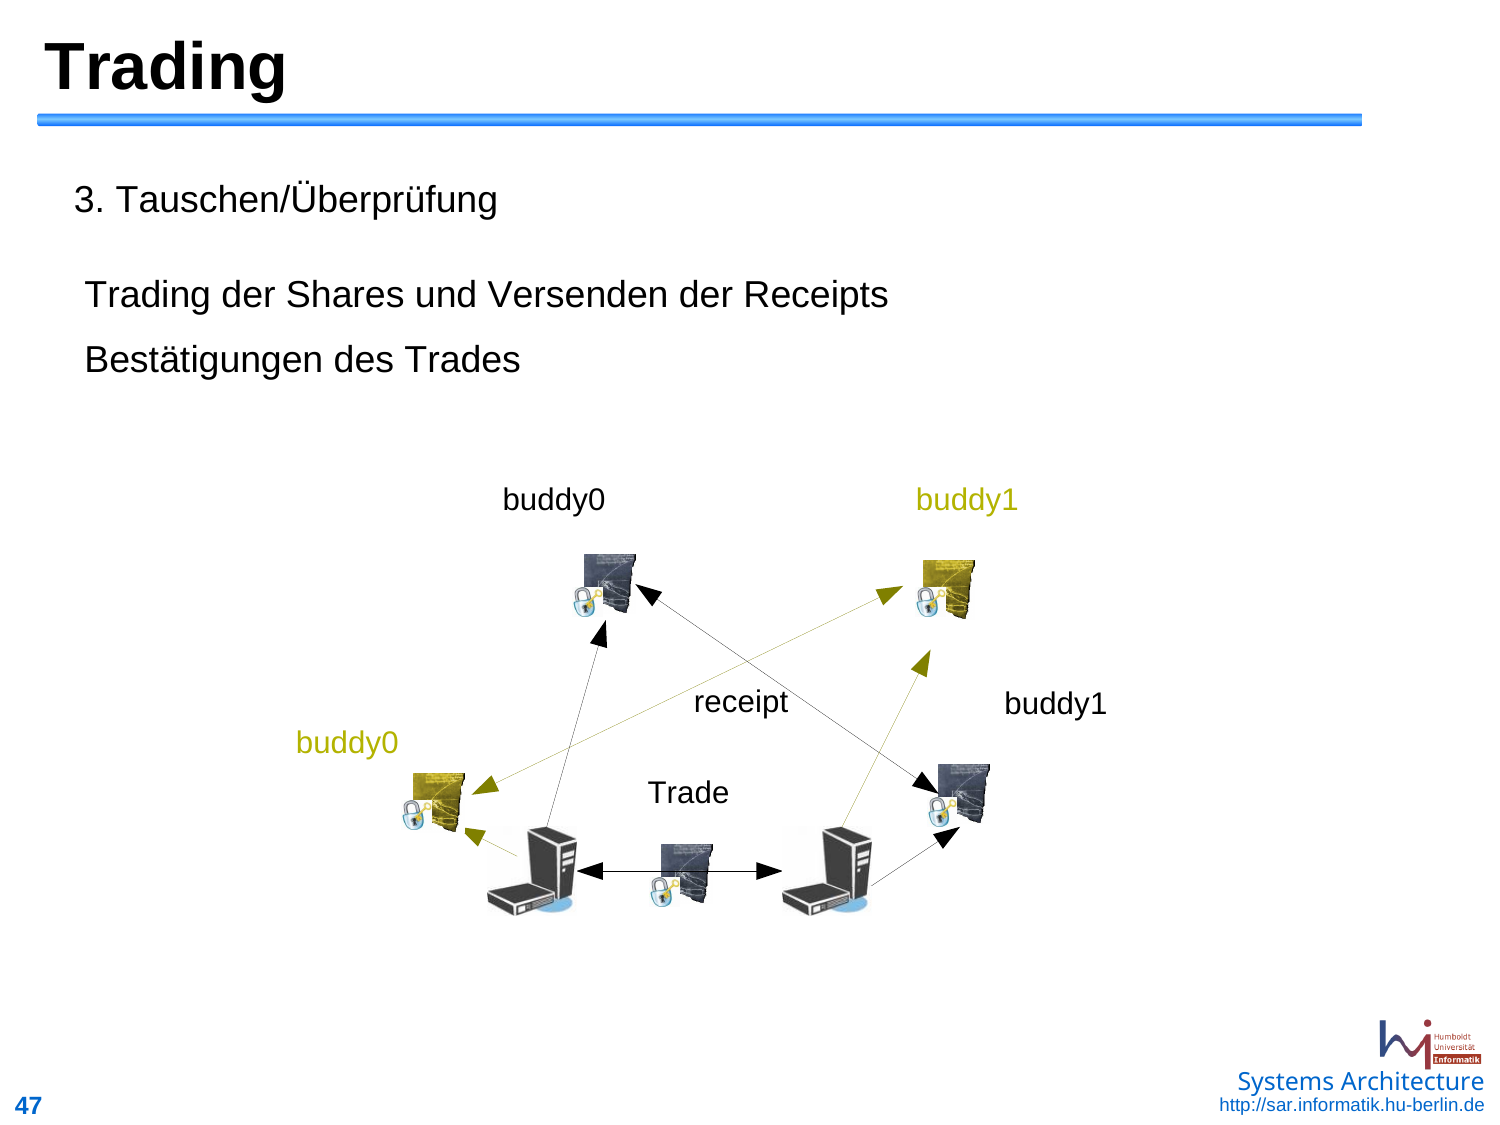

# Trading
3. Tauschen/Überprüfung
 Trading der Shares und Versenden der Receipts
 Bestätigungen des Trades
buddy0
buddy1
receipt
buddy1
buddy0
Trade